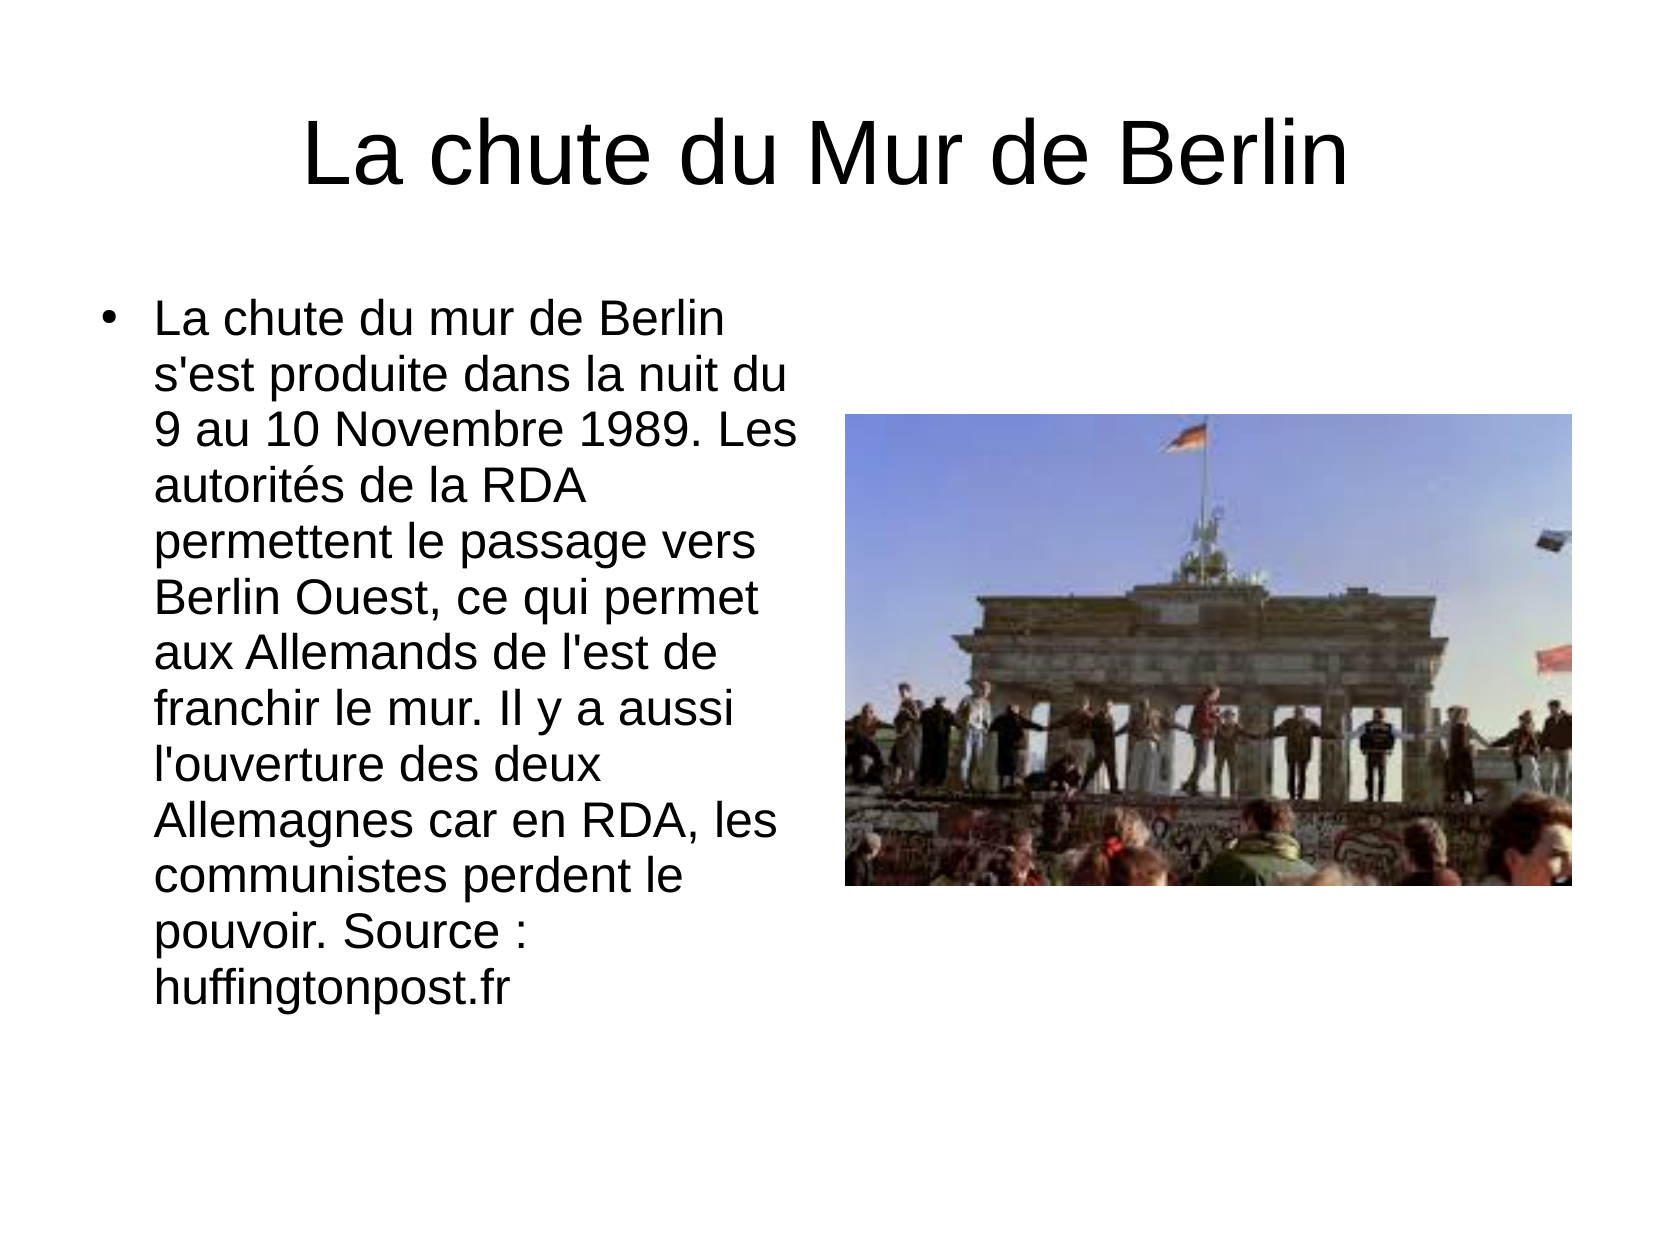

# La chute du Mur de Berlin
La chute du mur de Berlin s'est produite dans la nuit du 9 au 10 Novembre 1989. Les autorités de la RDA permettent le passage vers Berlin Ouest, ce qui permet aux Allemands de l'est de franchir le mur. Il y a aussi l'ouverture des deux Allemagnes car en RDA, les communistes perdent le pouvoir. Source : huffingtonpost.fr